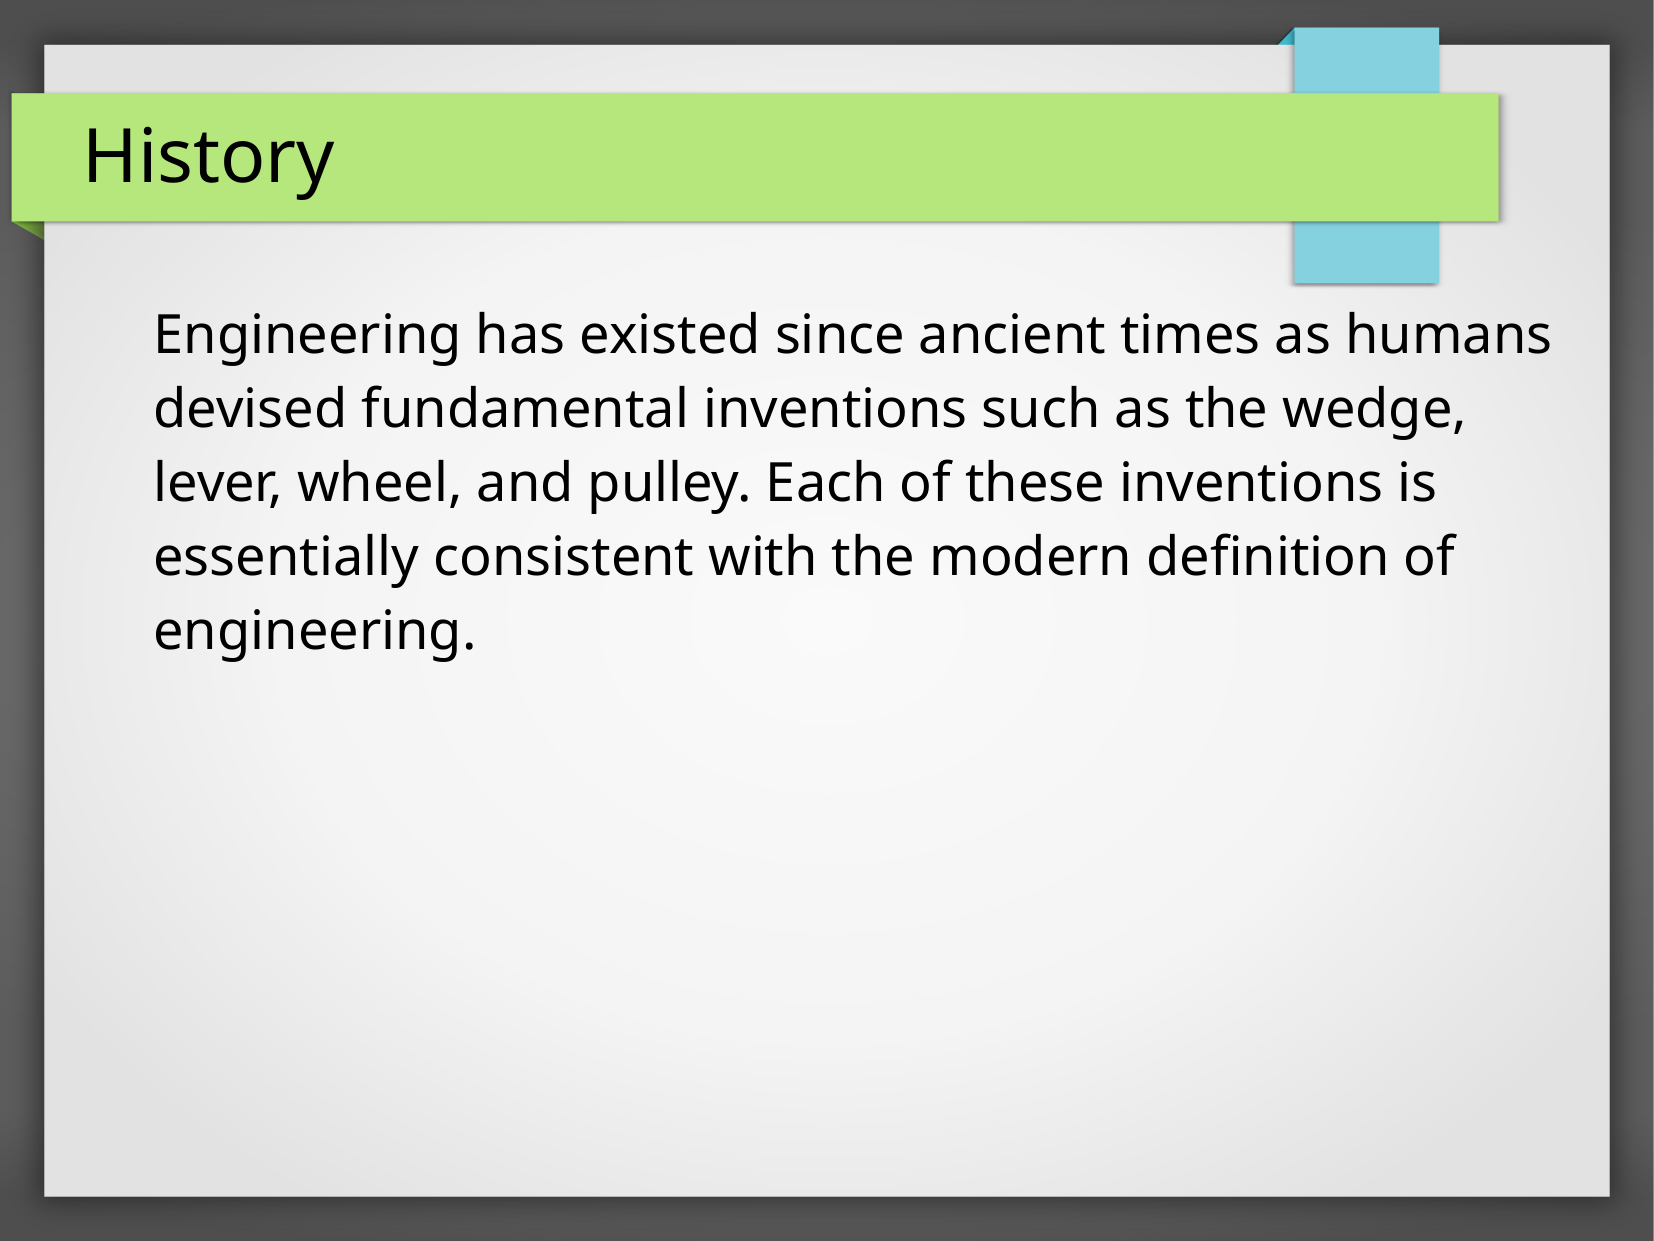

# History
Engineering has existed since ancient times as humans devised fundamental inventions such as the wedge, lever, wheel, and pulley. Each of these inventions is essentially consistent with the modern definition of engineering.